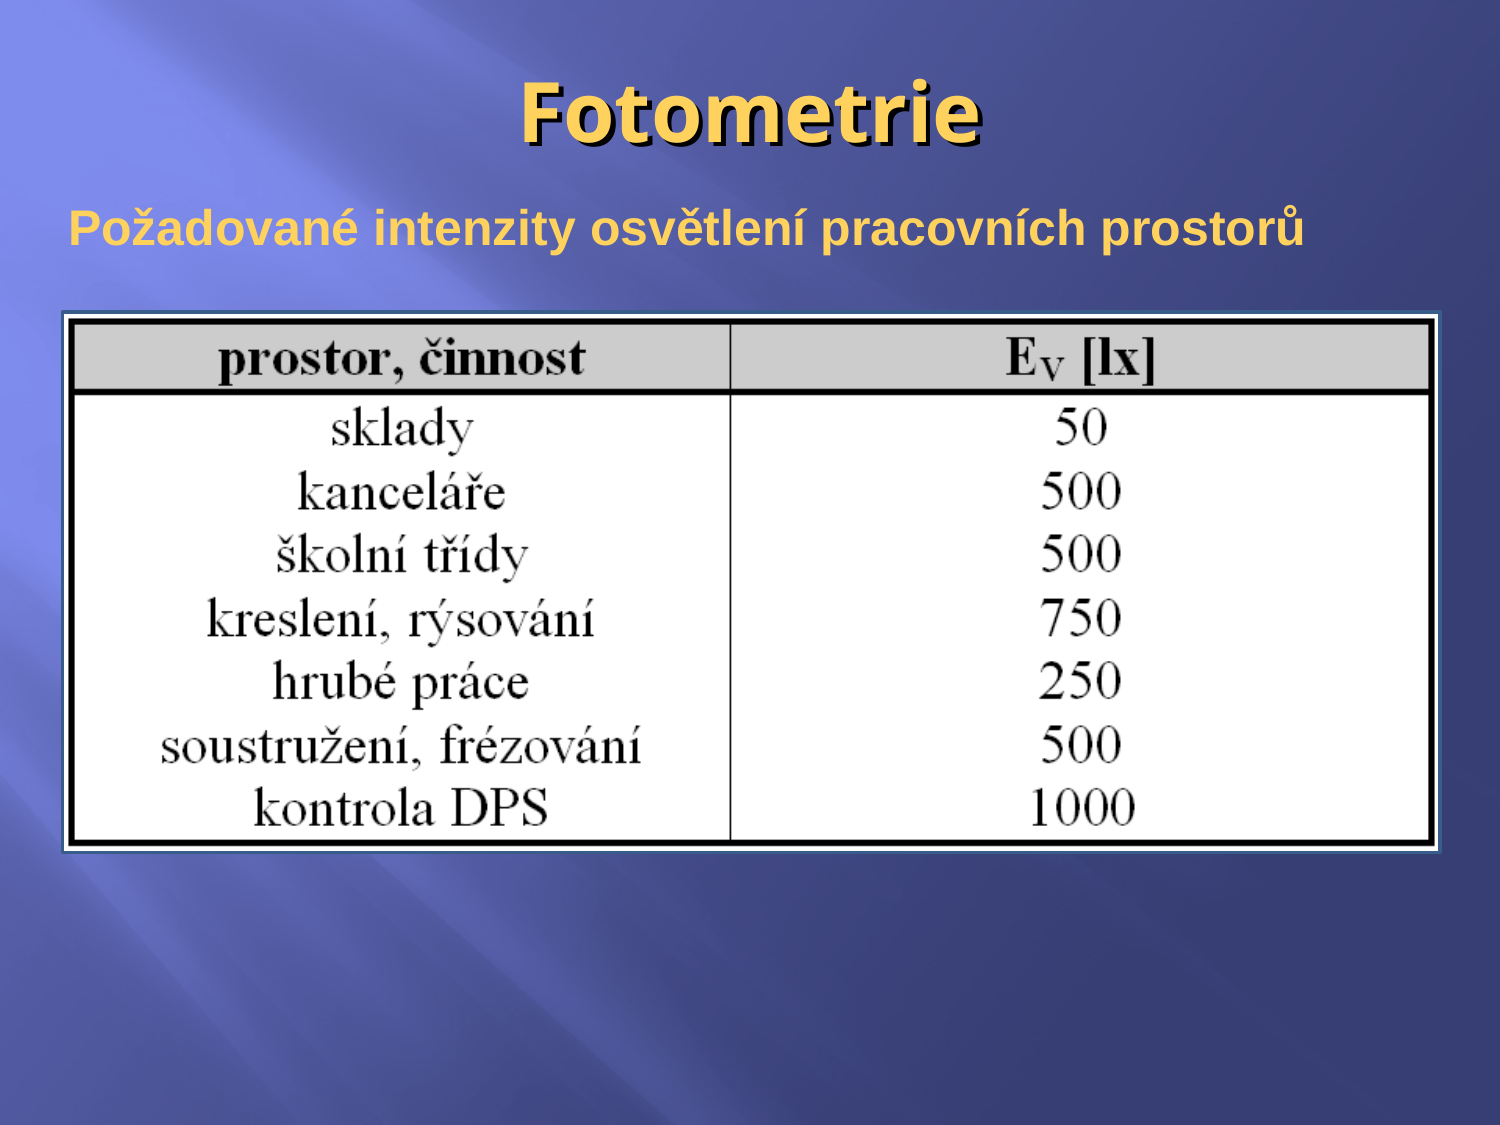

# Fotometrie
Požadované intenzity osvětlení pracovních prostorů